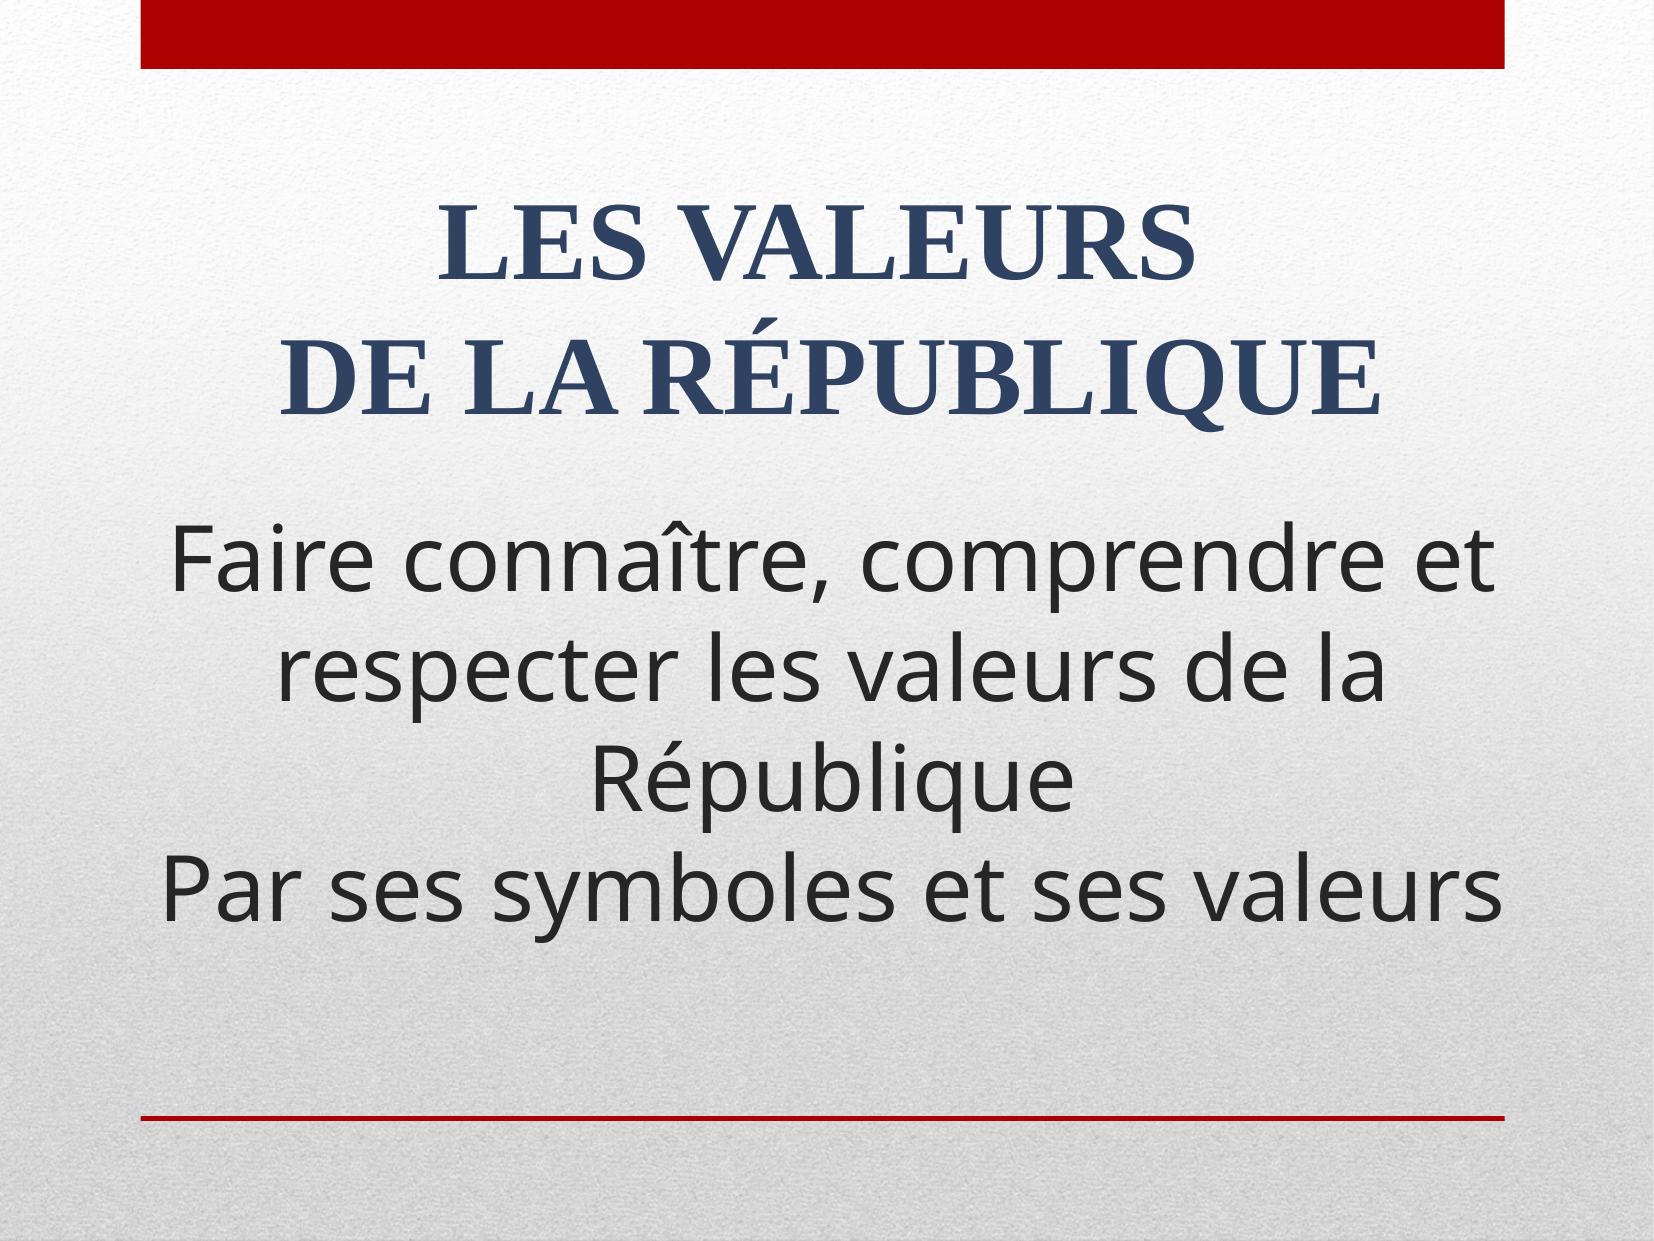

Les valeurs
de la République
# Faire connaître, comprendre et respecter les valeurs de la République
Par ses symboles et ses valeurs